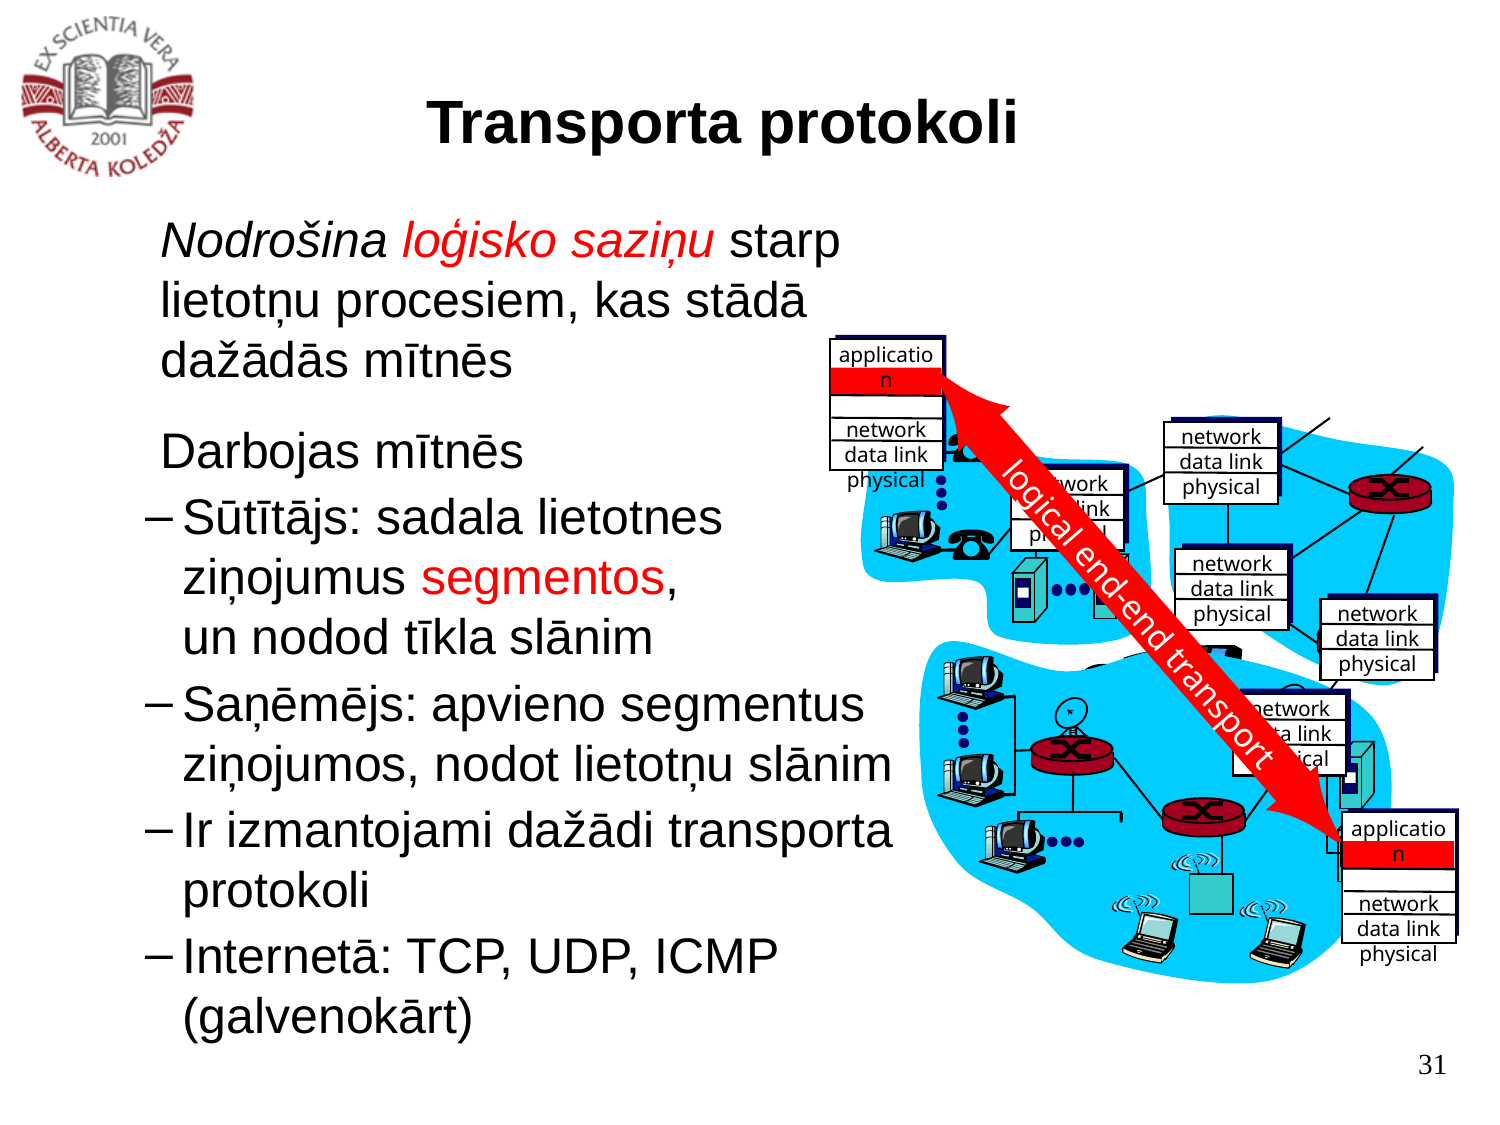

# Transporta protokoli
Nodrošina loģisko saziņu starp lietotņu procesiem, kas stādā dažādās mītnēs
Darbojas mītnēs
Sūtītājs: sadala lietotnes ziņojumus segmentos,
un nodod tīkla slānim
Saņēmējs: apvieno segmentus ziņojumos, nodot lietotņu slānim
Ir izmantojami dažādi transporta protokoli
Internetā: TCP, UDP, ICMP (galvenokārt)
application
transport
network
data link
physical
logical end-end transport
network
data link
physical
network
data link
physical
network
data link
physical
network
data link
physical
network
data link
physical
application
transport
network
data link
physical